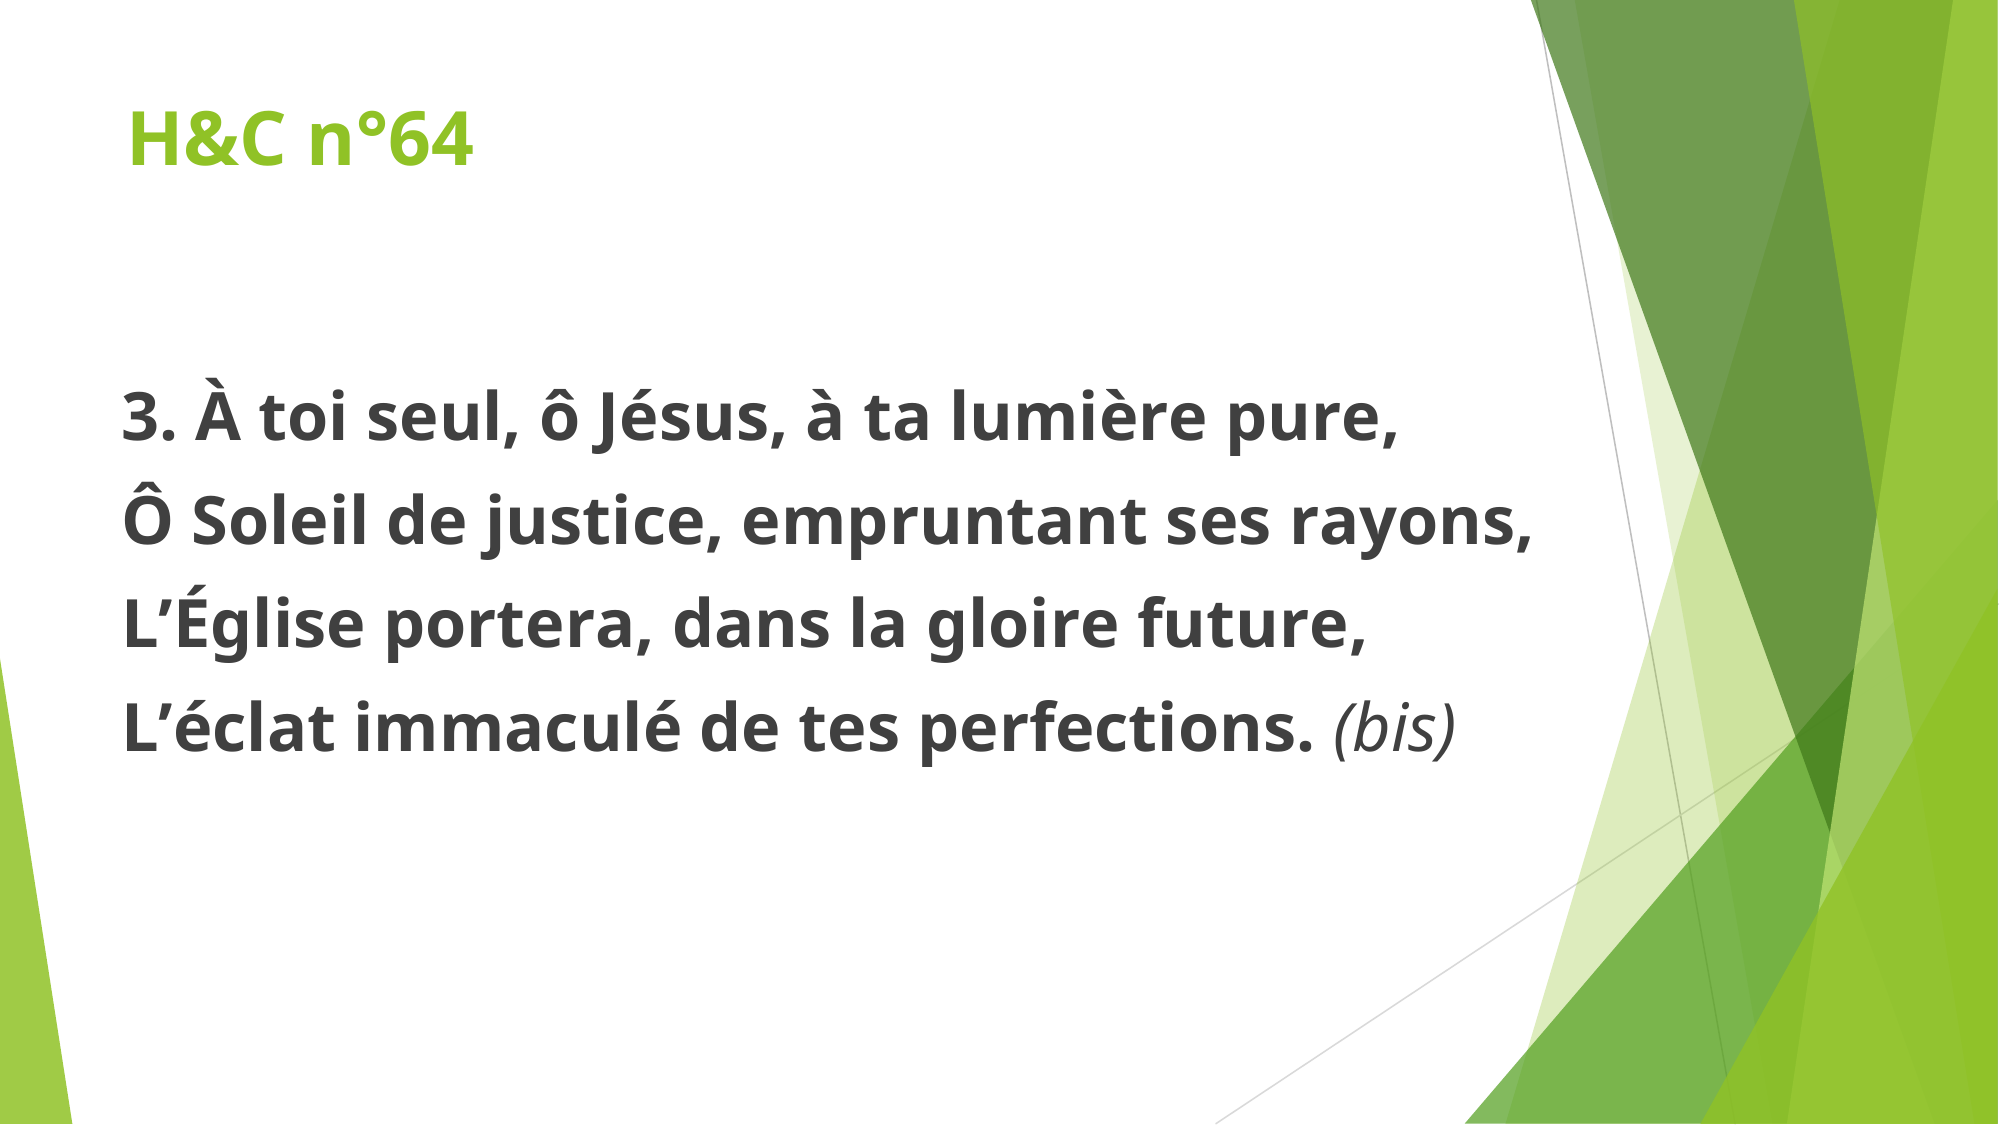

H&C n°64
3. À toi seul, ô Jésus, à ta lumière pure,
Ô Soleil de justice, empruntant ses rayons,
L’Église portera, dans la gloire future,
L’éclat immaculé de tes perfections. (bis)